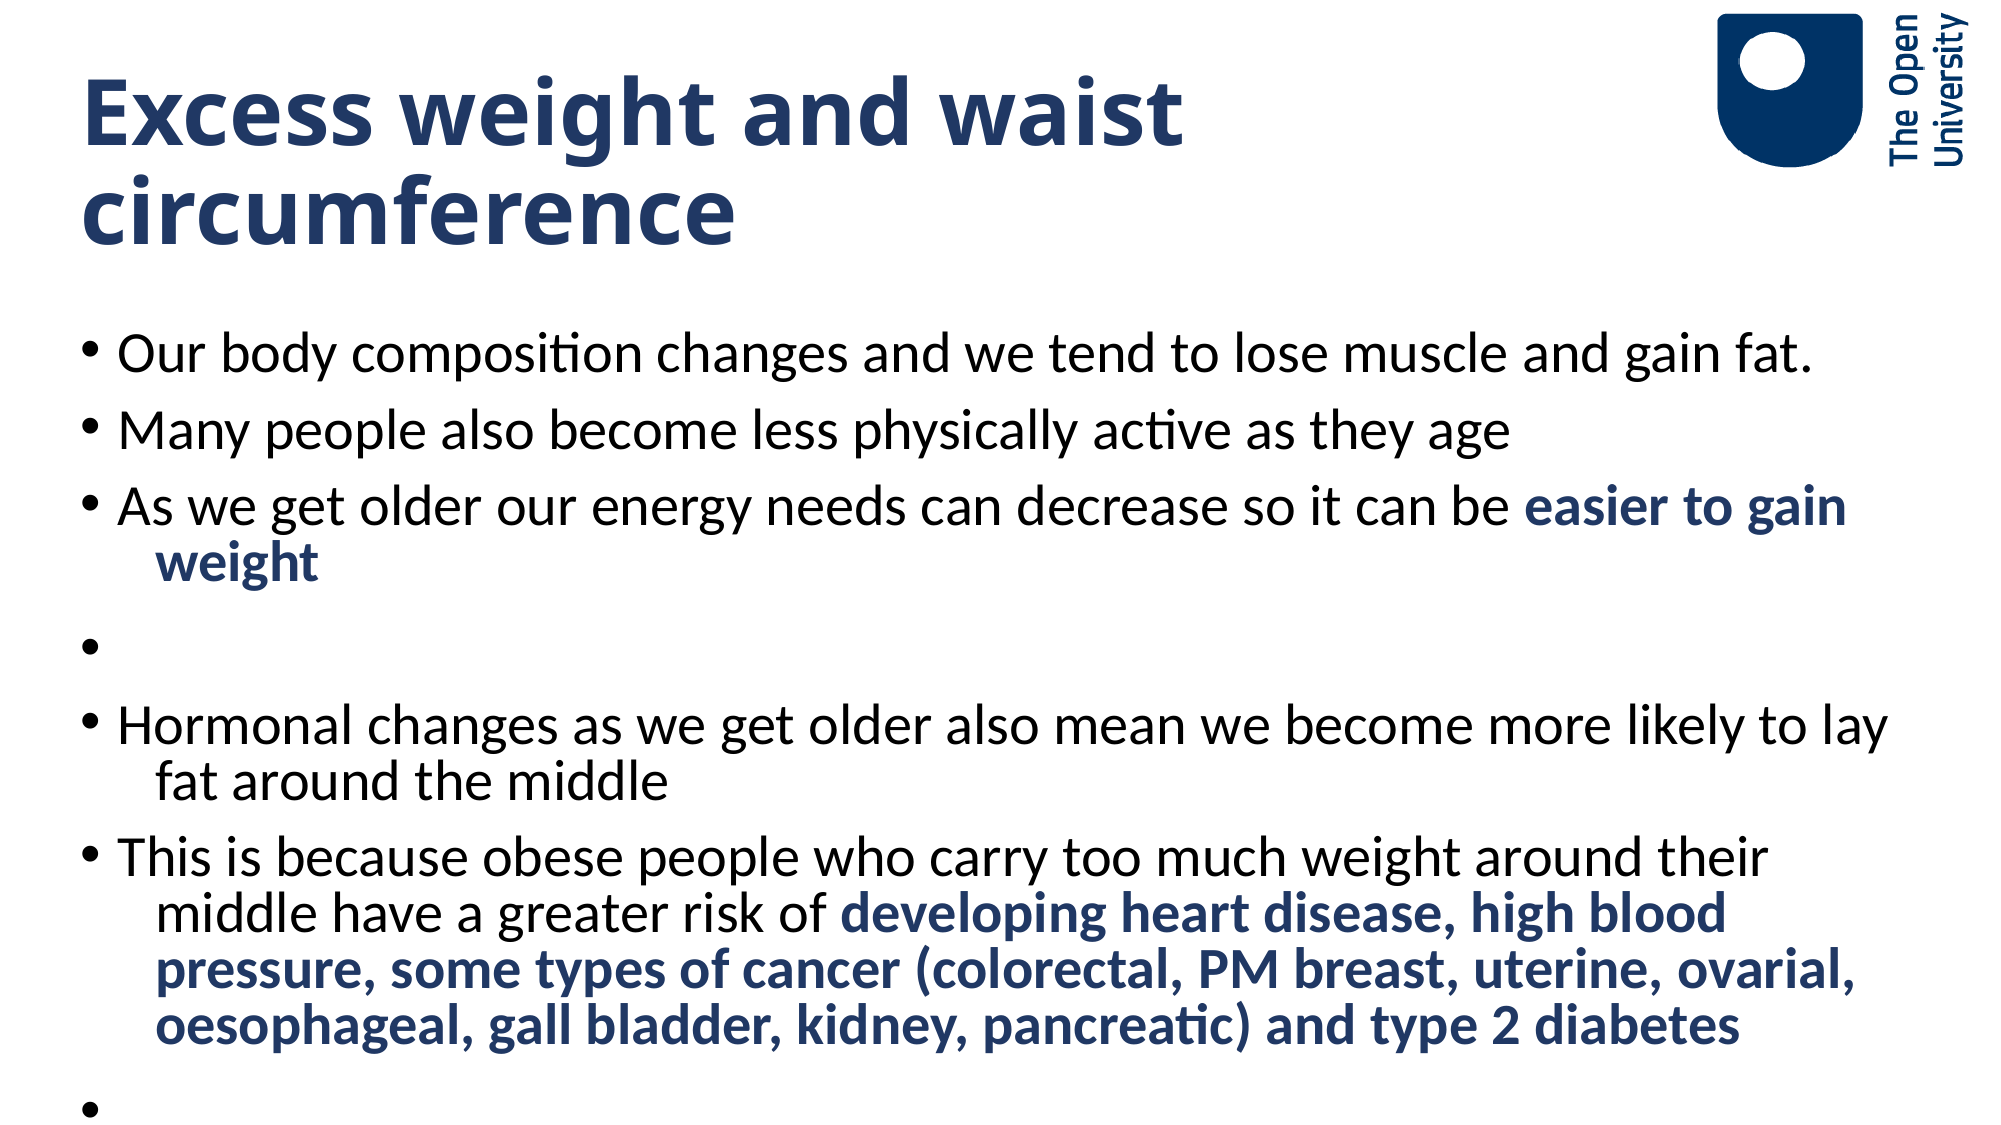

# Excess weight and waist circumference
Our body composition changes and we tend to lose muscle and gain fat.
Many people also become less physically active as they age
As we get older our energy needs can decrease so it can be easier to gain weight
Hormonal changes as we get older also mean we become more likely to lay fat around the middle
This is because obese people who carry too much weight around their middle have a greater risk of developing heart disease, high blood pressure, some types of cancer (colorectal, PM breast, uterine, ovarial, oesophageal, gall bladder, kidney, pancreatic) and type 2 diabetes